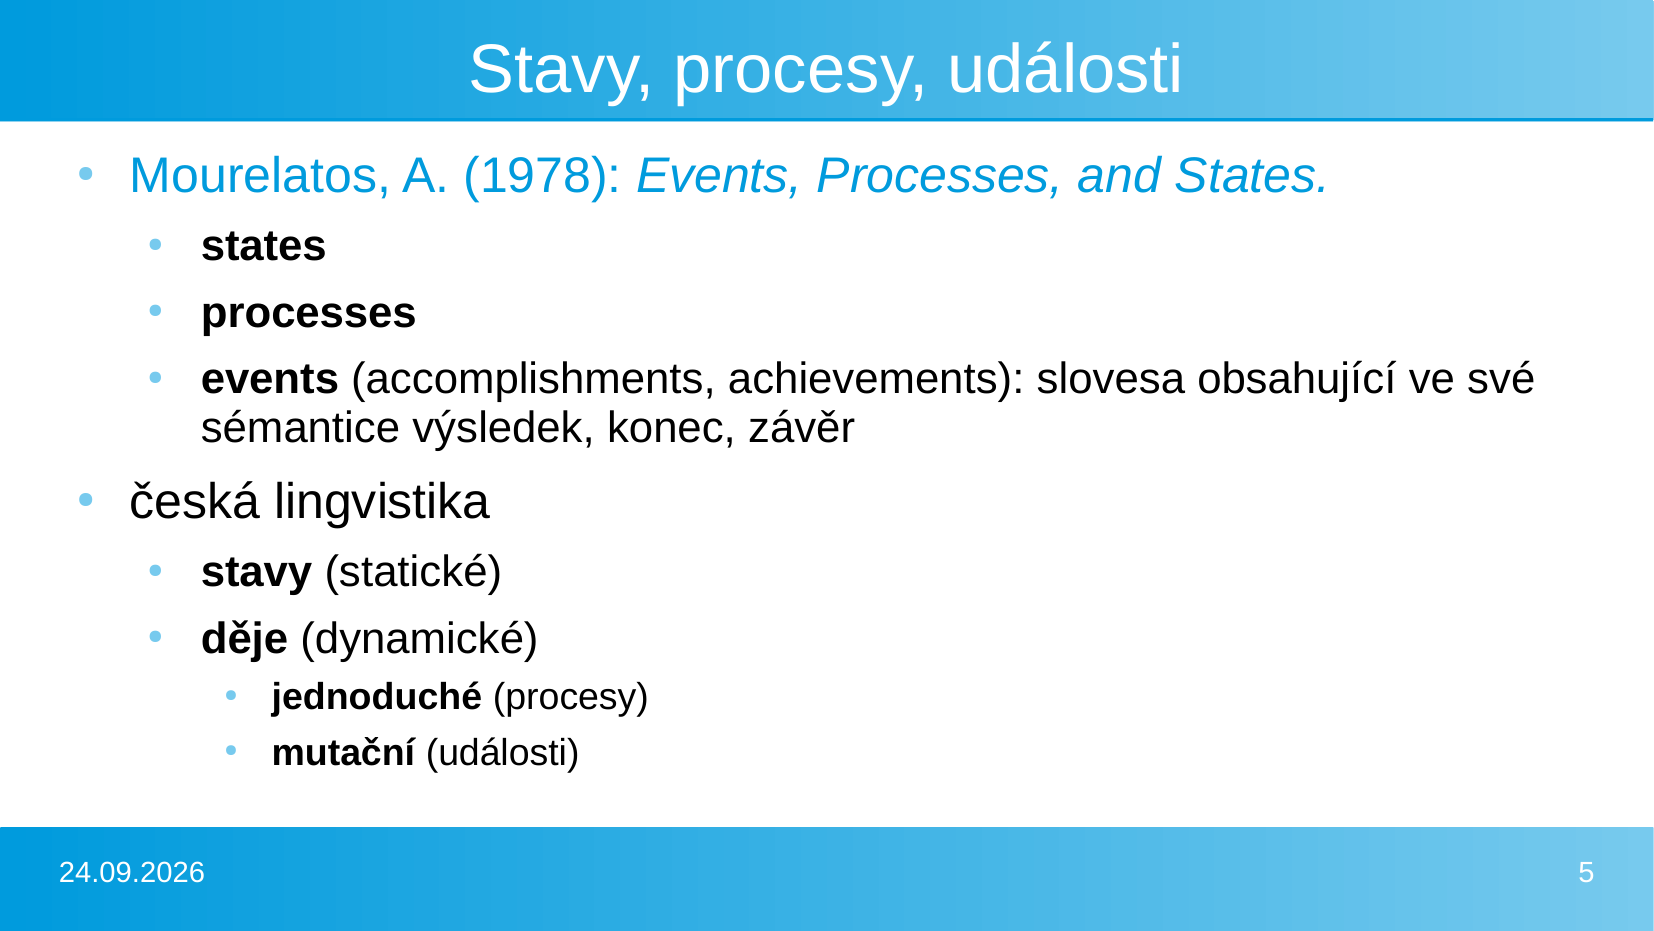

# Stavy, procesy, události
Mourelatos, A. (1978): Events, Processes, and States.
states
processes
events (accomplishments, achievements): slovesa obsahující ve své sémantice výsledek, konec, závěr
česká lingvistika
stavy (statické)
děje (dynamické)
jednoduché (procesy)
mutační (události)
5